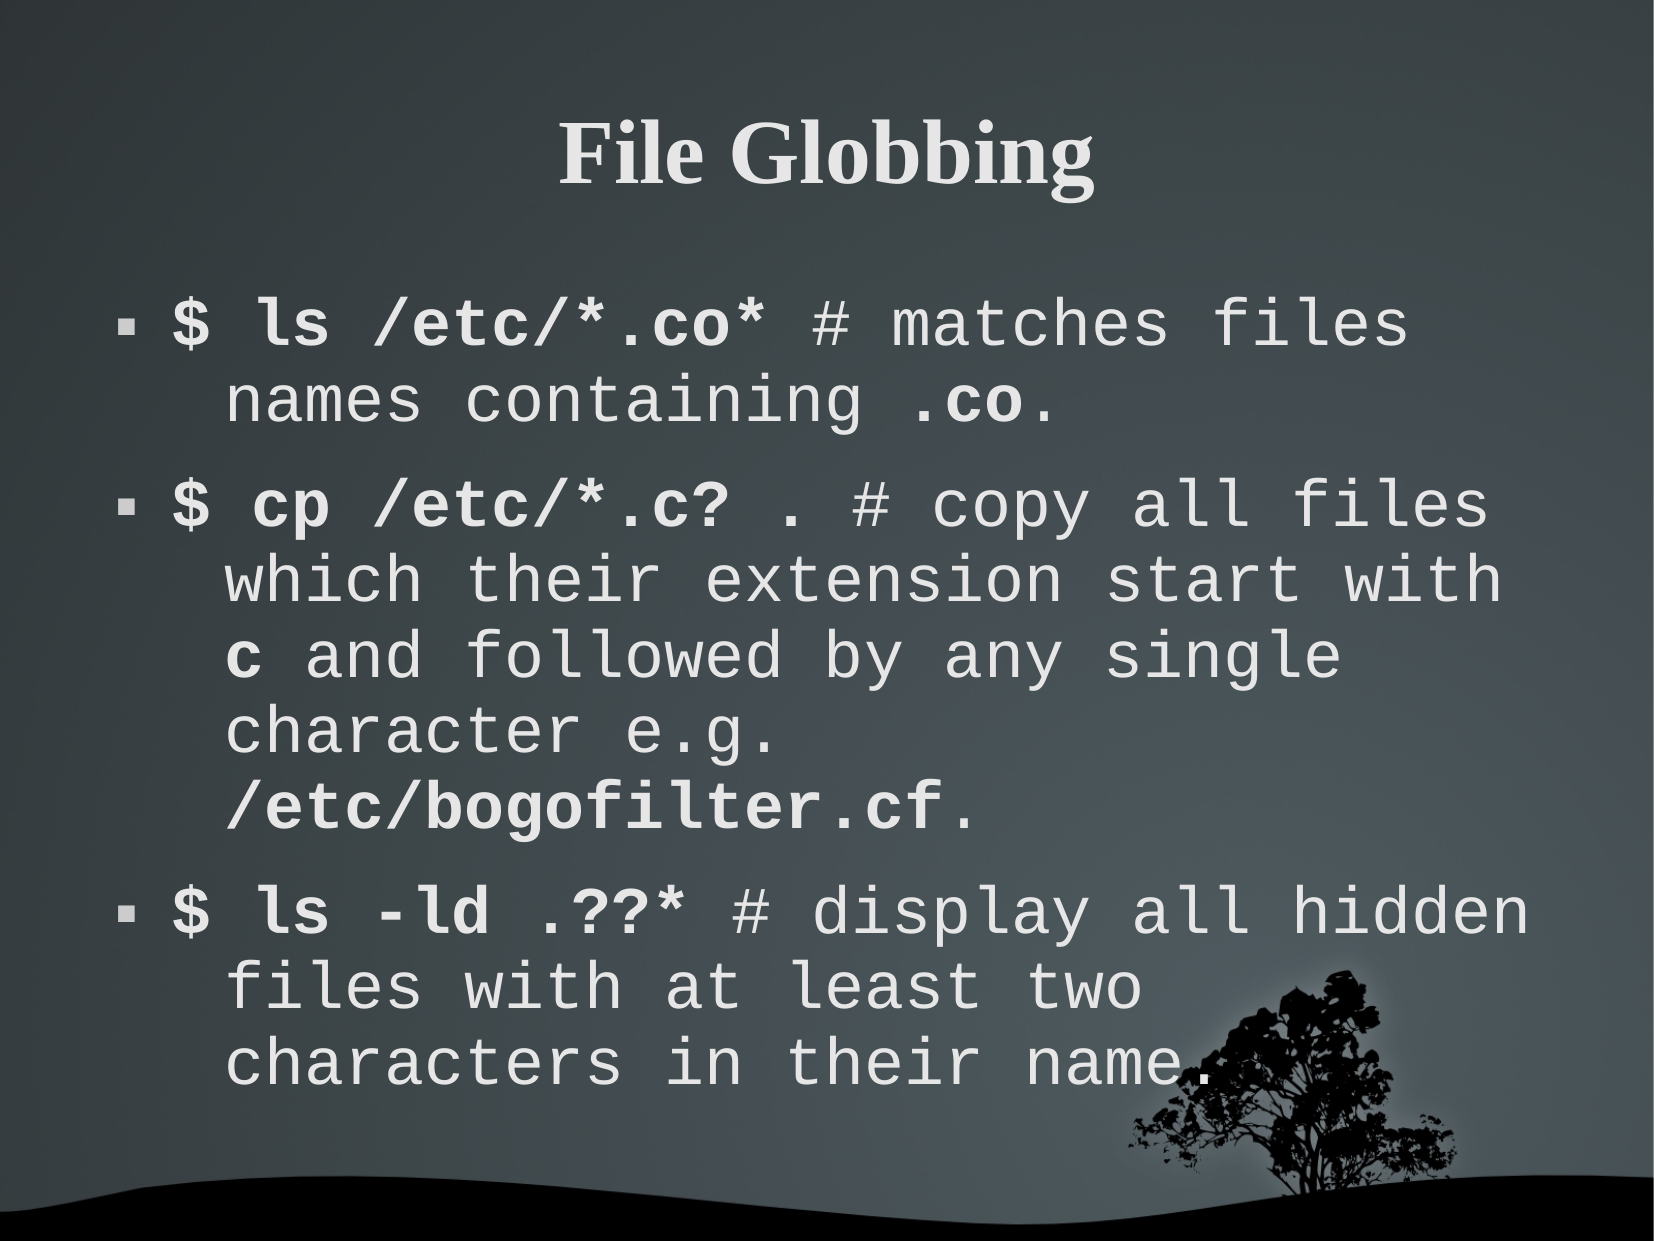

File Globbing
# $ ls /etc/*.co* # matches files names containing .co.
$ cp /etc/*.c? . # copy all files which their extension start with c and followed by any single character e.g. /etc/bogofilter.cf.
$ ls -ld .??* # display all hidden files with at least two characters in their name.